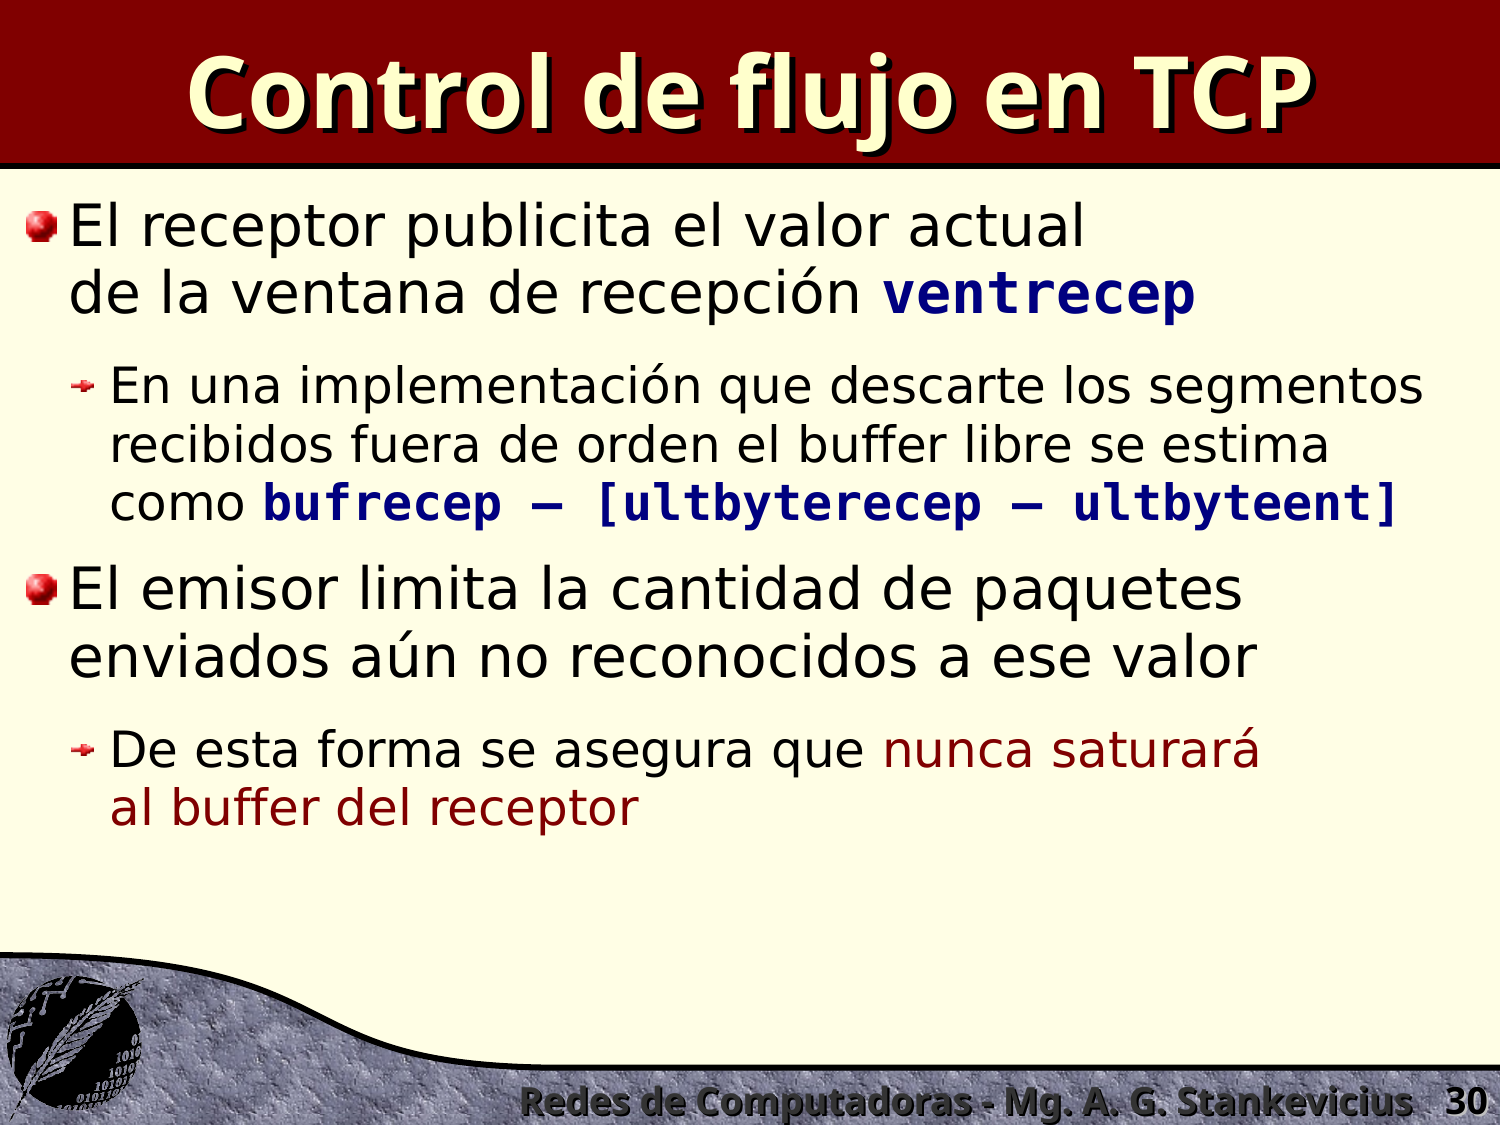

# Control de flujo en TCP
El receptor publicita el valor actual
de la ventana de recepción ventrecep
En una implementación que descarte los segmentos recibidos fuera de orden el buffer libre se estima
como bufrecep – [ultbyterecep – ultbyteent]
El emisor limita la cantidad de paquetes enviados aún no reconocidos a ese valor
De esta forma se asegura que nunca saturará
al buffer del receptor
30